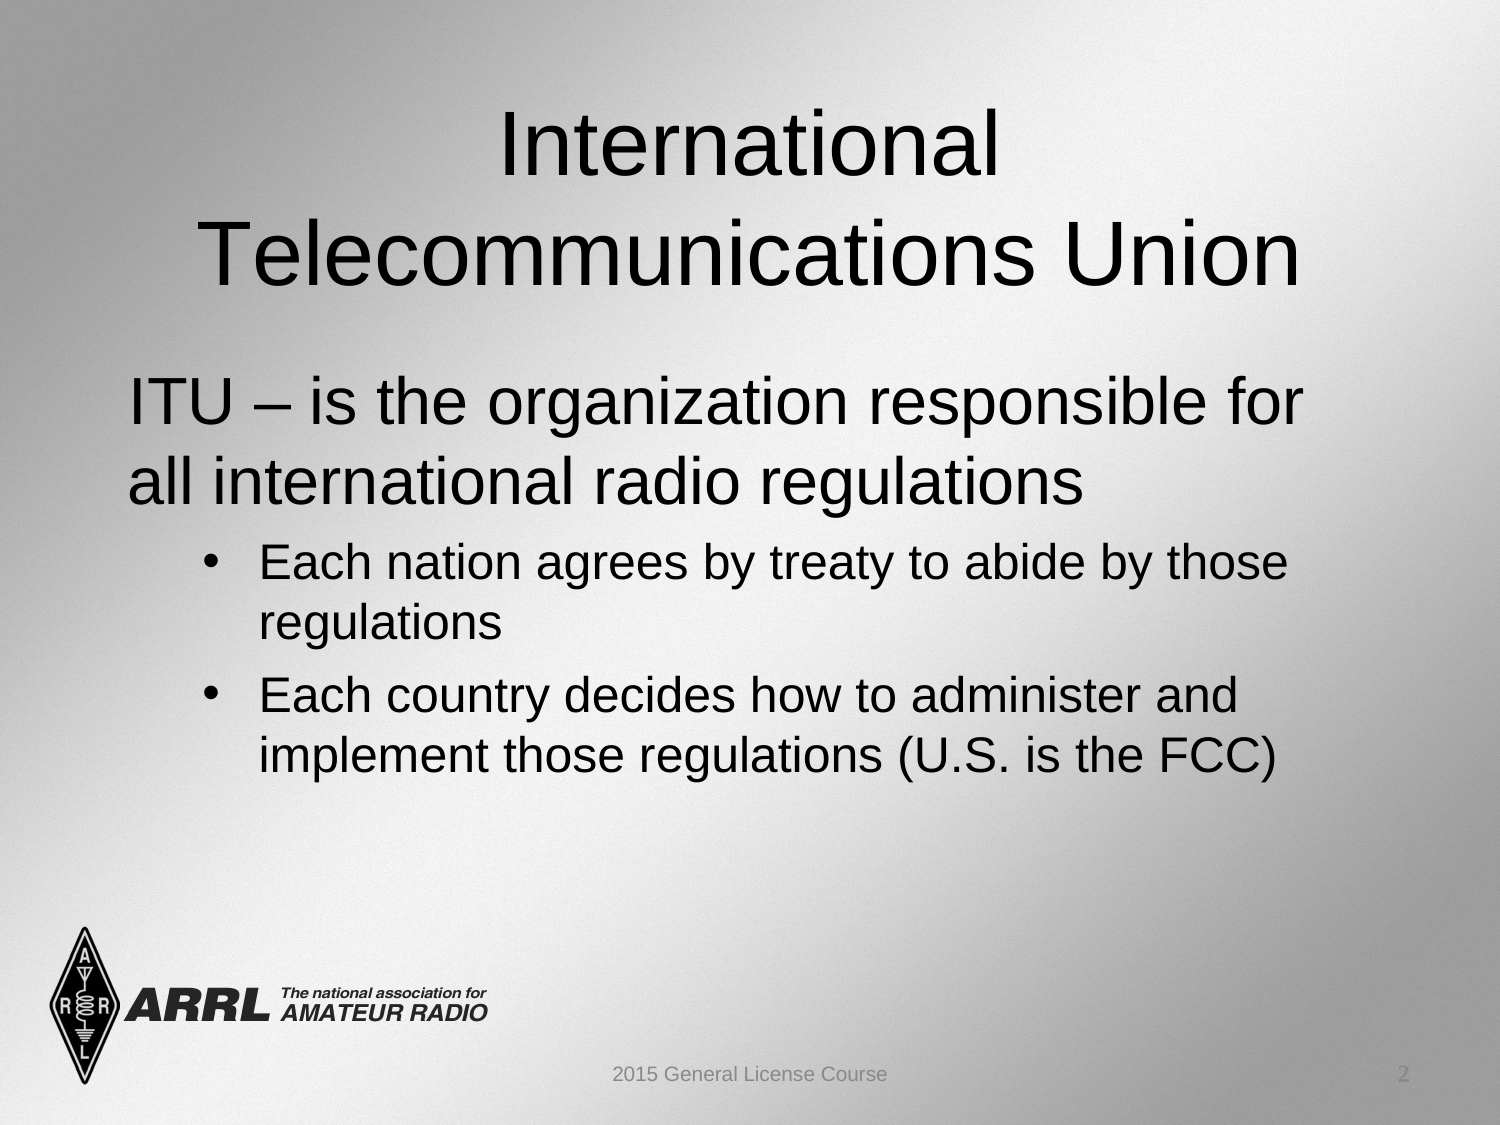

International Telecommunications Union
ITU – is the organization responsible for all international radio regulations
Each nation agrees by treaty to abide by those regulations
Each country decides how to administer and implement those regulations (U.S. is the FCC)
2015 General License Course